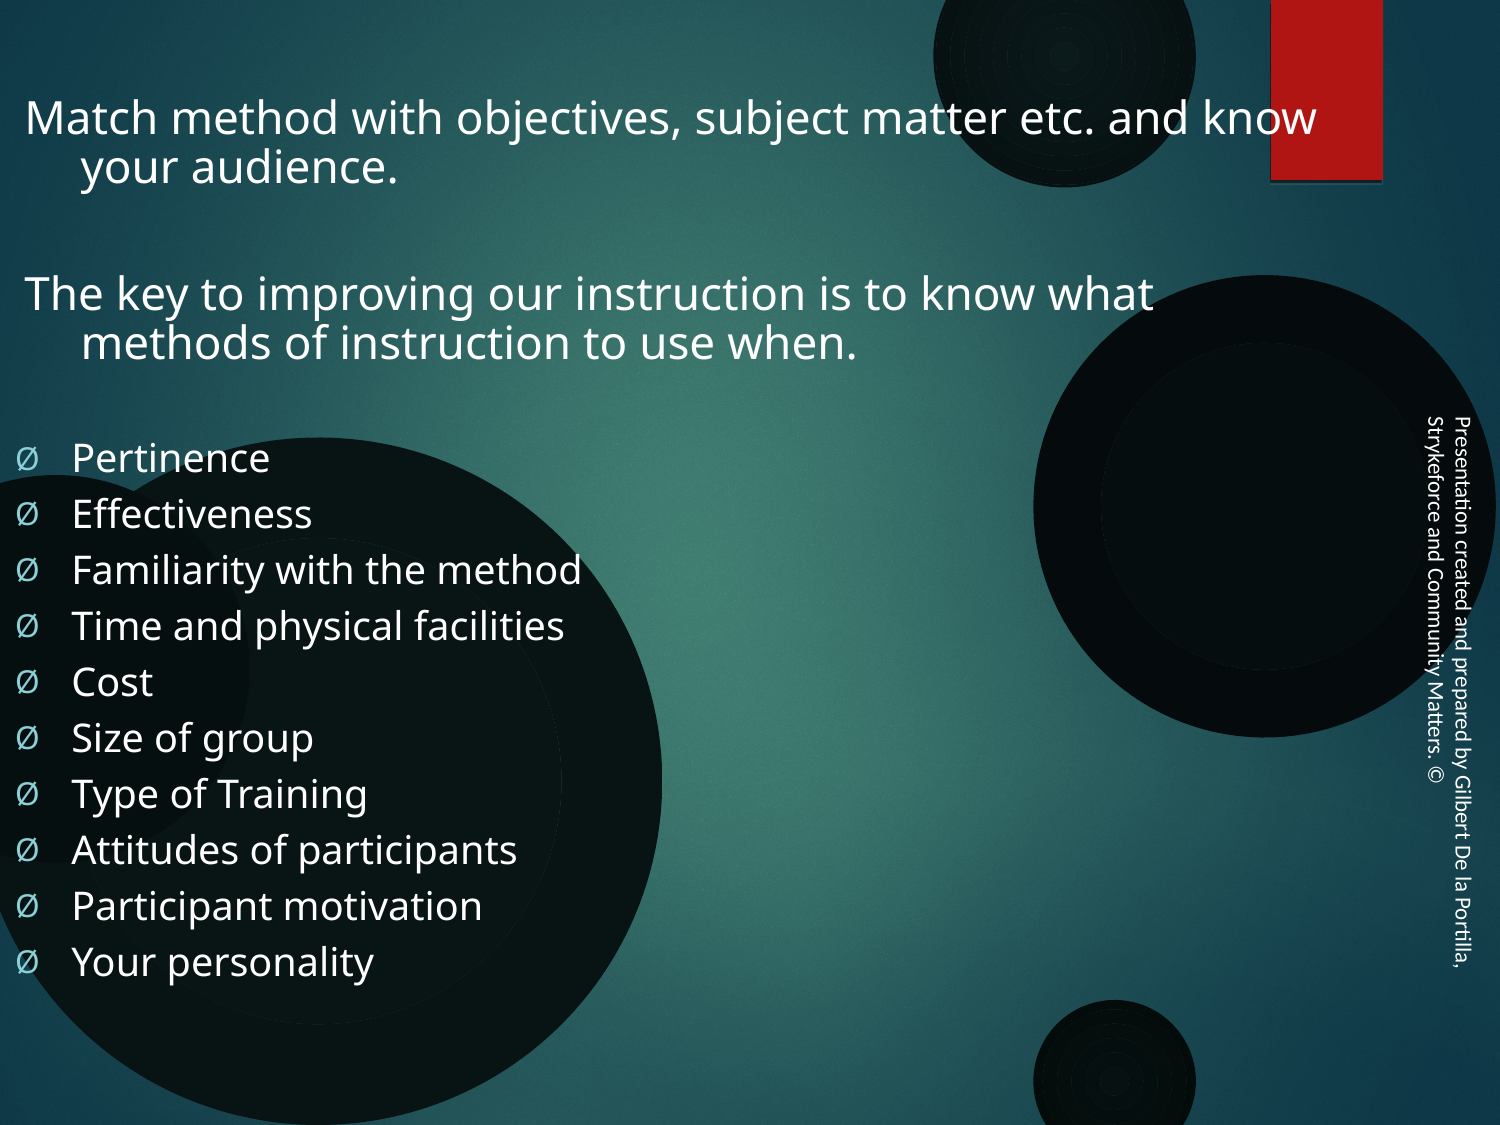

# Match method with objectives, subject matter etc. and know your audience.
The key to improving our instruction is to know what methods of instruction to use when.
Pertinence
Effectiveness
Familiarity with the method
Time and physical facilities
Cost
Size of group
Type of Training
Attitudes of participants
Participant motivation
Your personality
Presentation created and prepared by Gilbert De la Portilla, Strykeforce and Community Matters. ©